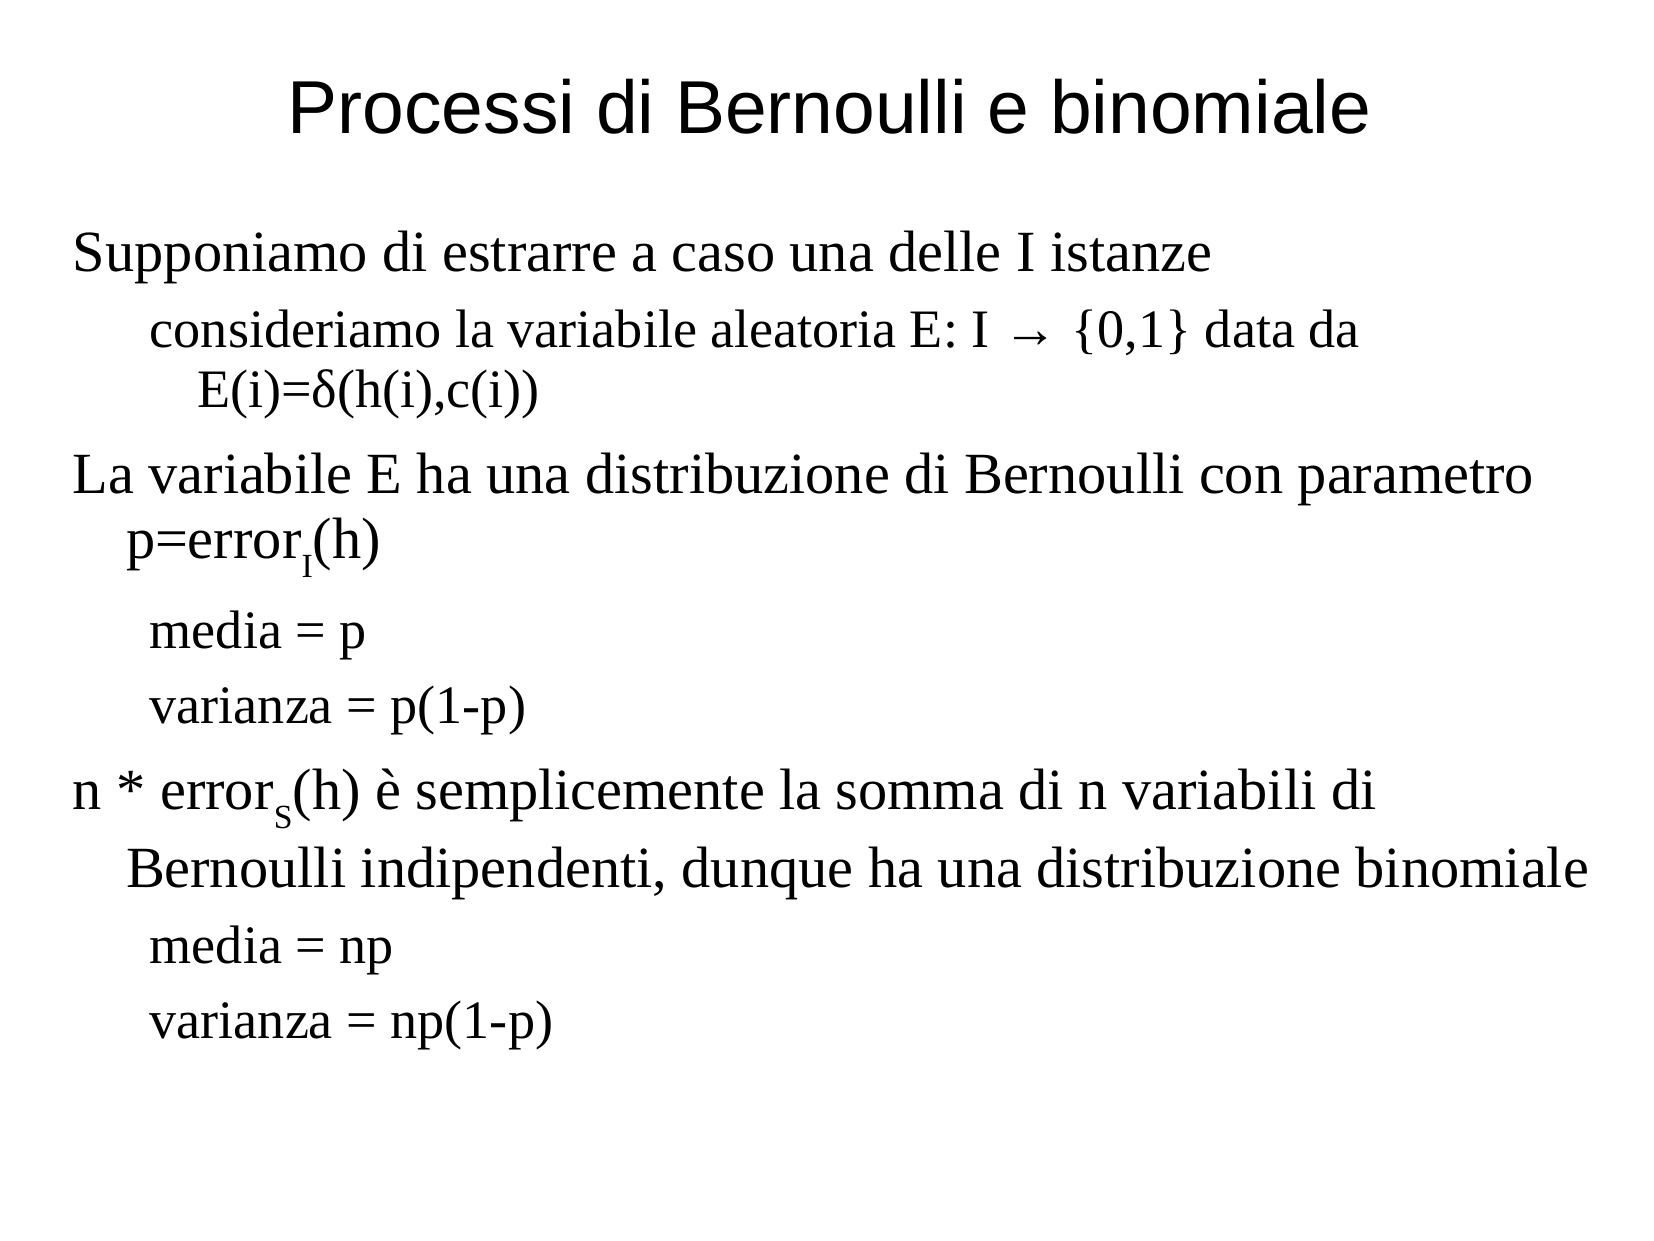

# Processi di Bernoulli e binomiale
Supponiamo di estrarre a caso una delle I istanze
consideriamo la variabile aleatoria E: I → {0,1} data da E(i)=δ(h(i),c(i))
La variabile E ha una distribuzione di Bernoulli con parametro p=errorI(h)
media = p
varianza = p(1-p)
n * errorS(h) è semplicemente la somma di n variabili di Bernoulli indipendenti, dunque ha una distribuzione binomiale
media = np
varianza = np(1-p)